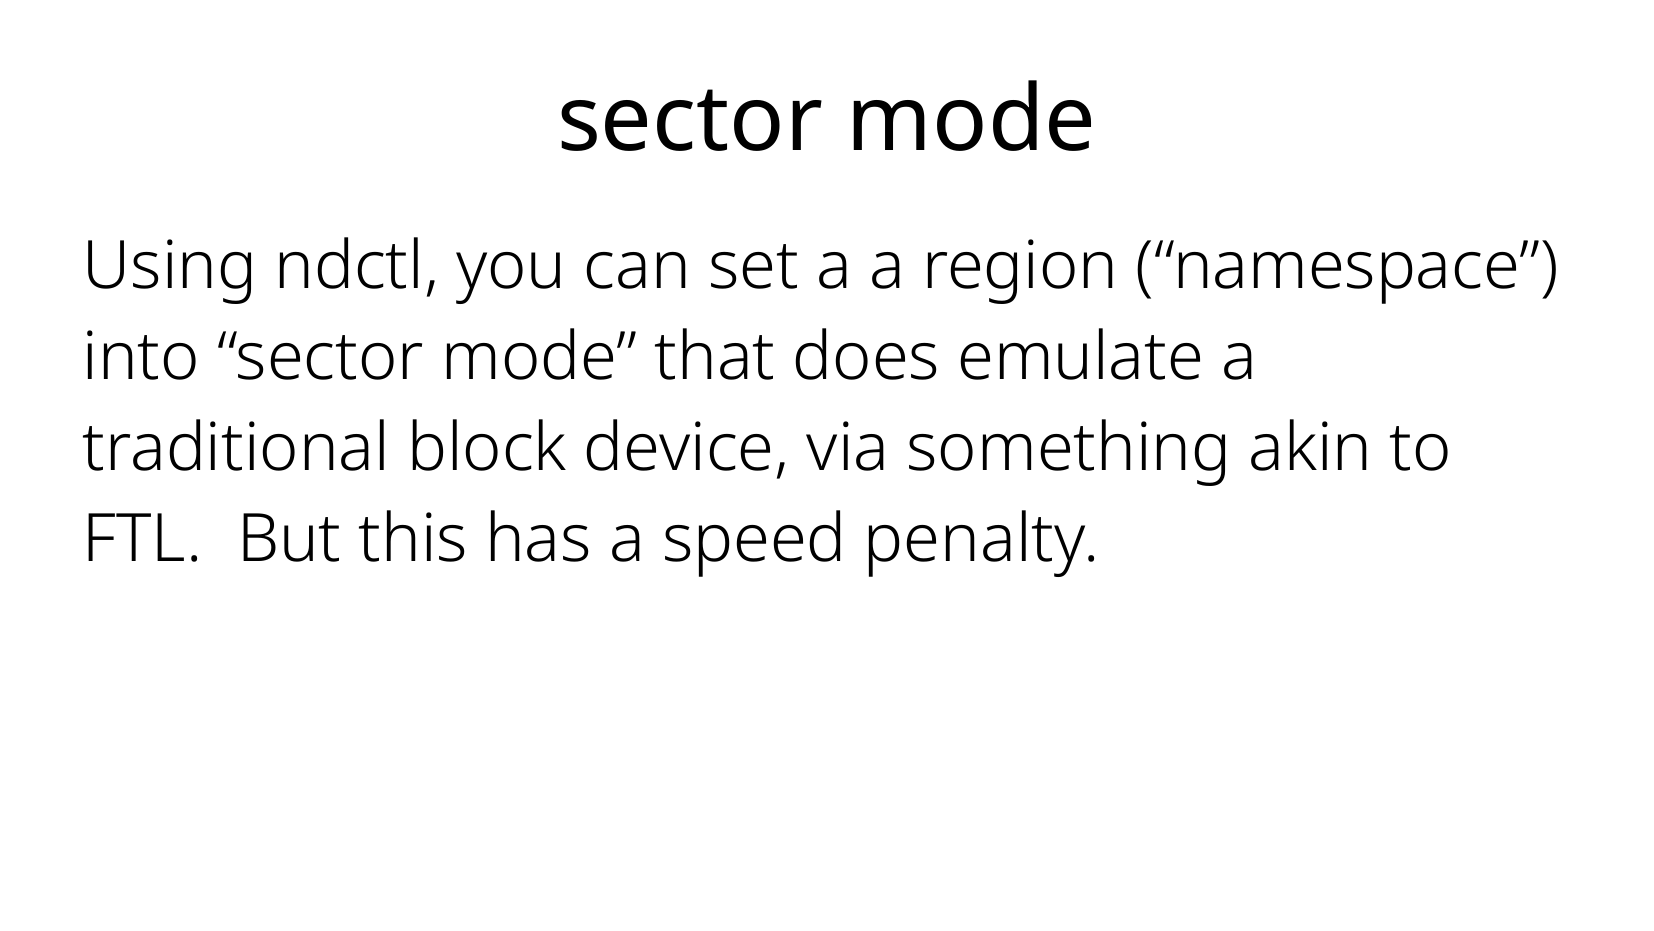

# sector mode
Using ndctl, you can set a a region (“namespace”) into “sector mode” that does emulate a traditional block device, via something akin to FTL. But this has a speed penalty.